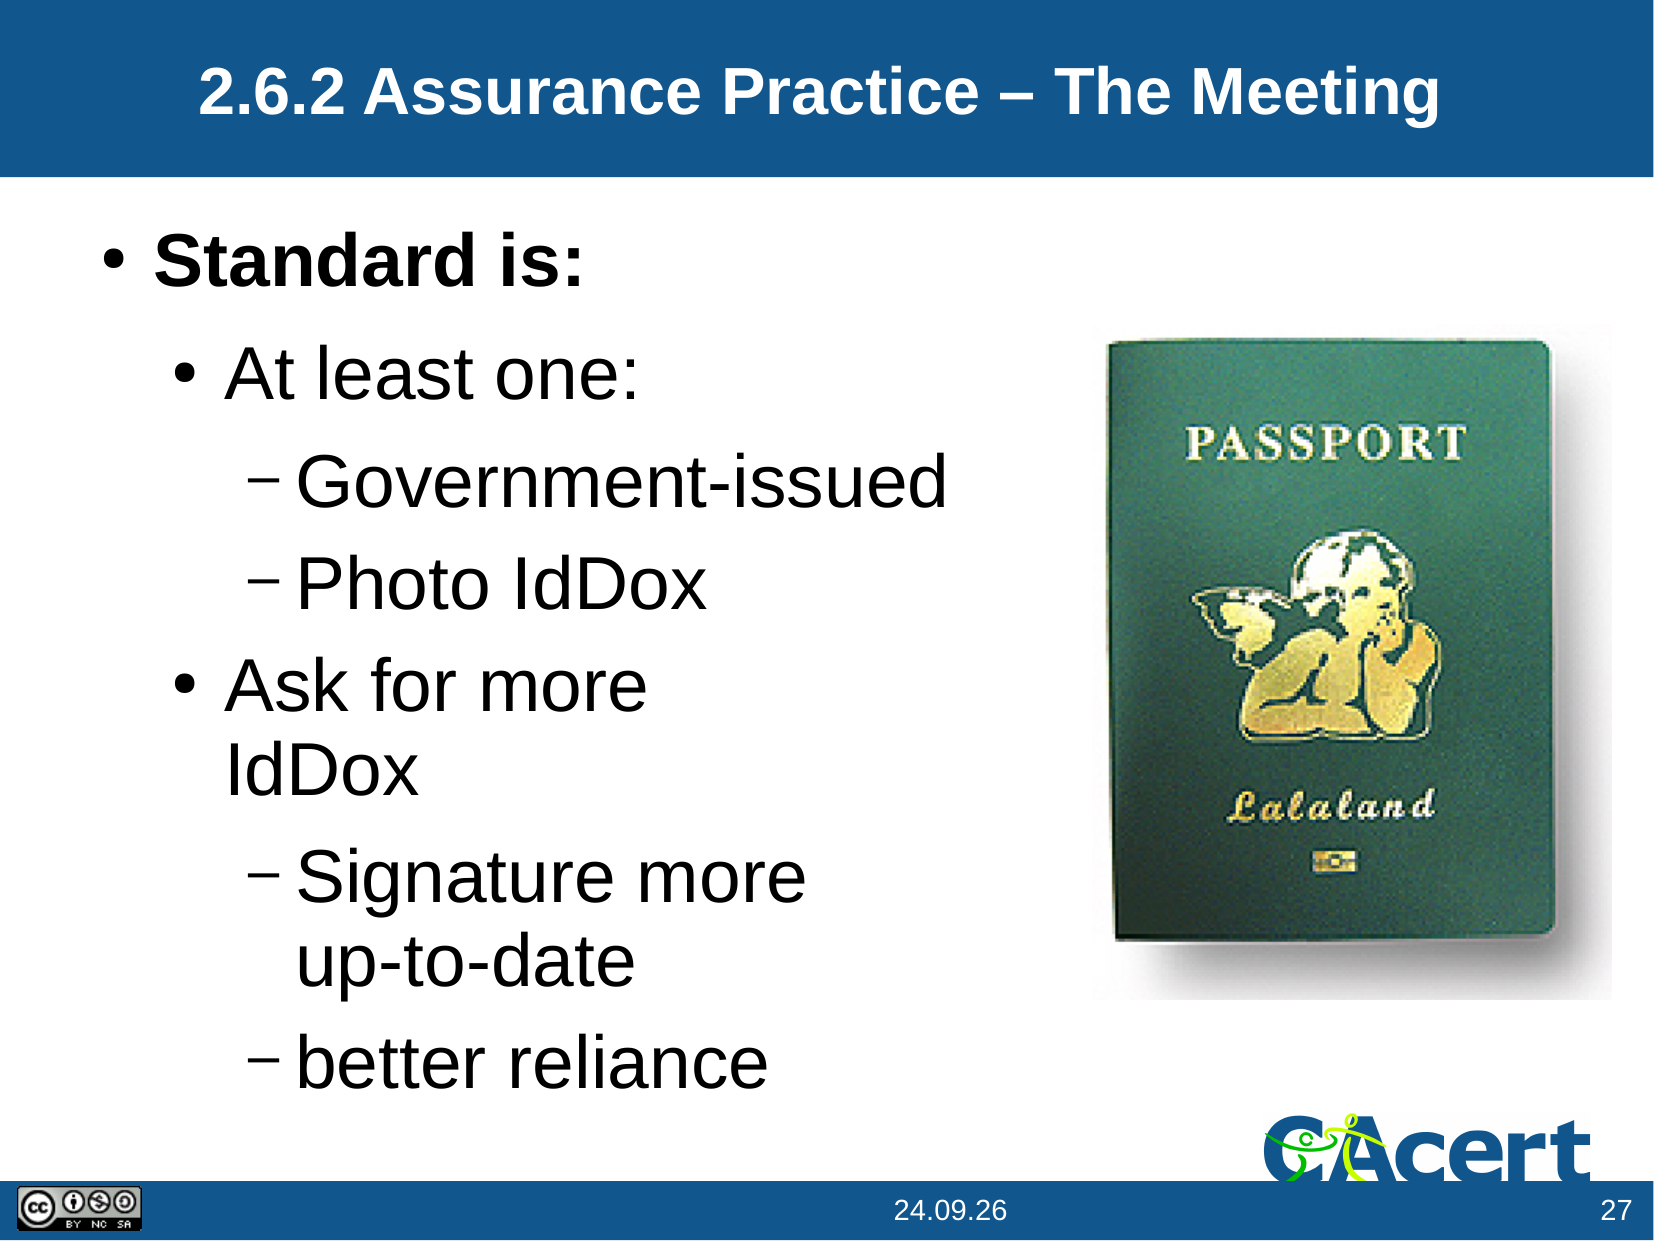

# 2.6.2 Assurance Practice – The Meeting
Standard is:
At least one:
Government-issued
Photo IdDox
Ask for more
IdDox
Signature more
up-to-date
better reliance